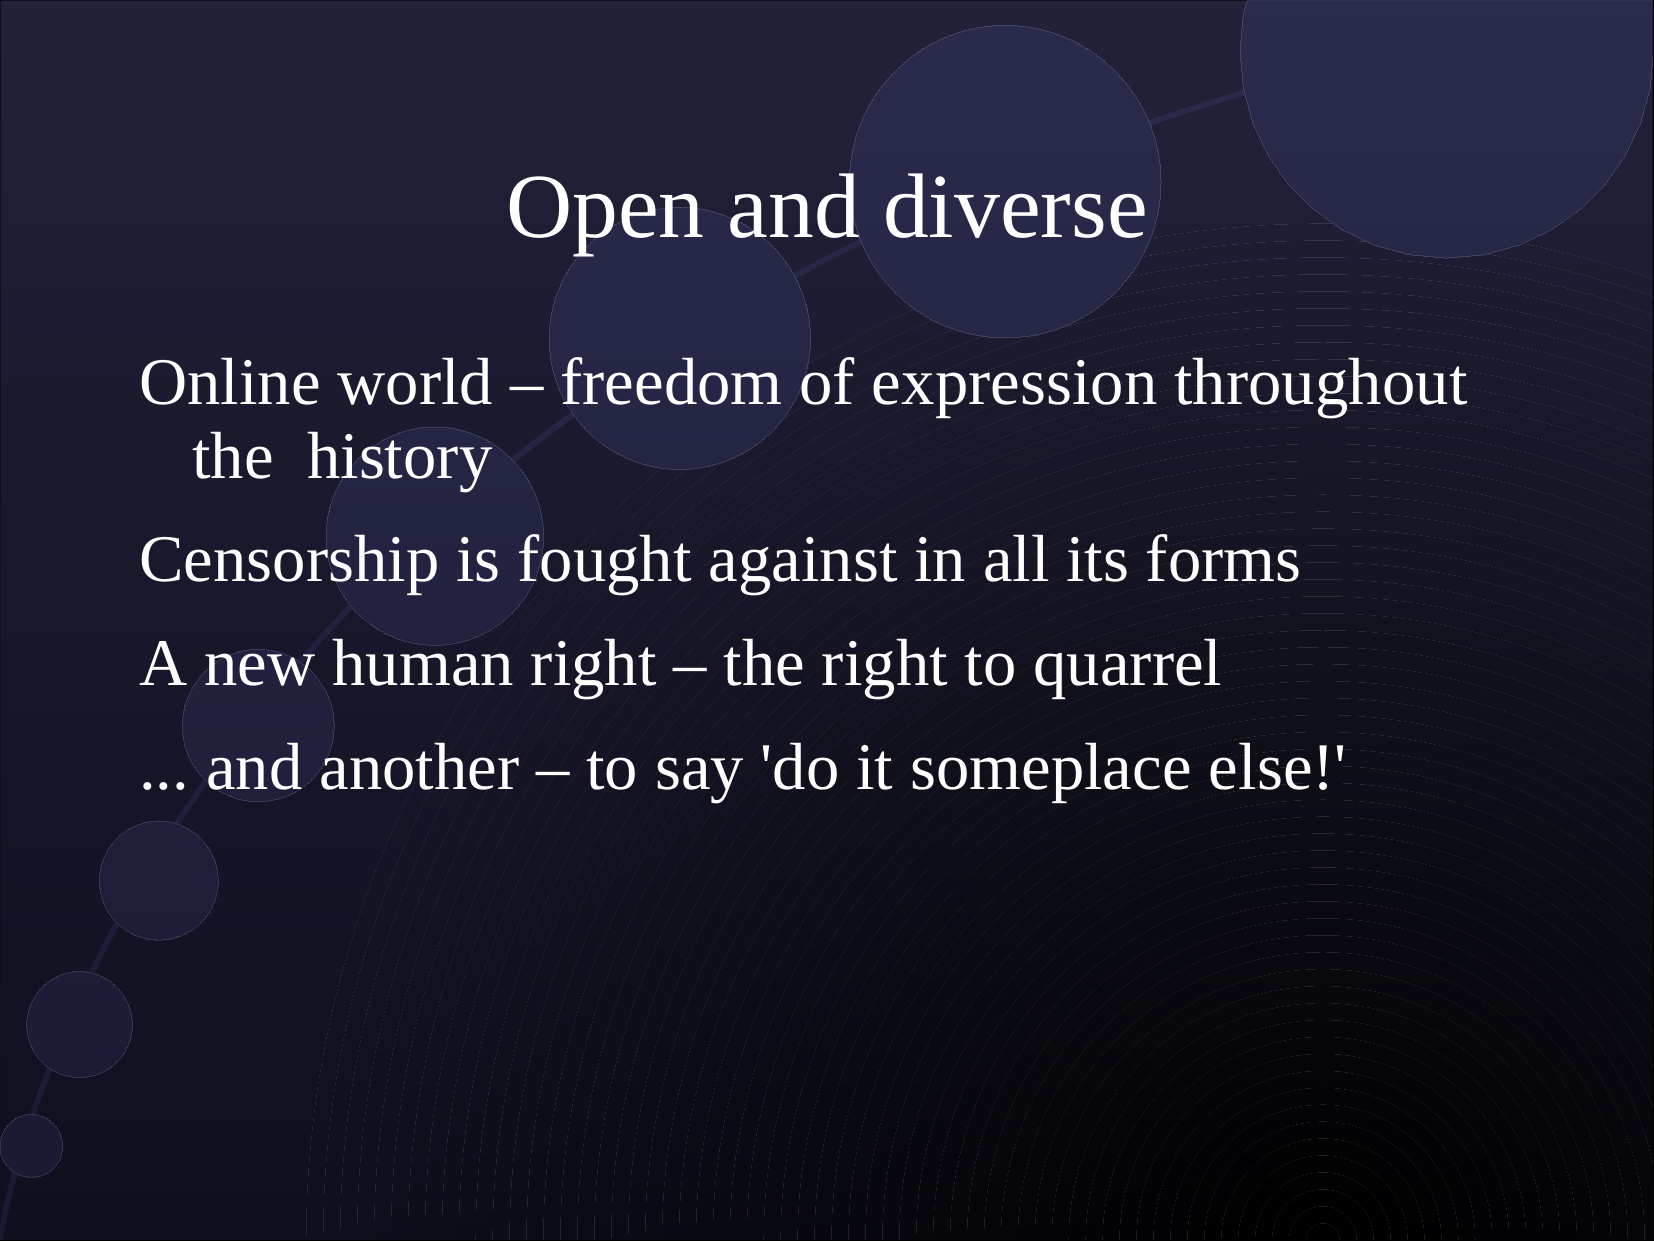

# Open and diverse
Online world – freedom of expression throughout the history
Censorship is fought against in all its forms
A new human right – the right to quarrel
... and another – to say 'do it someplace else!'